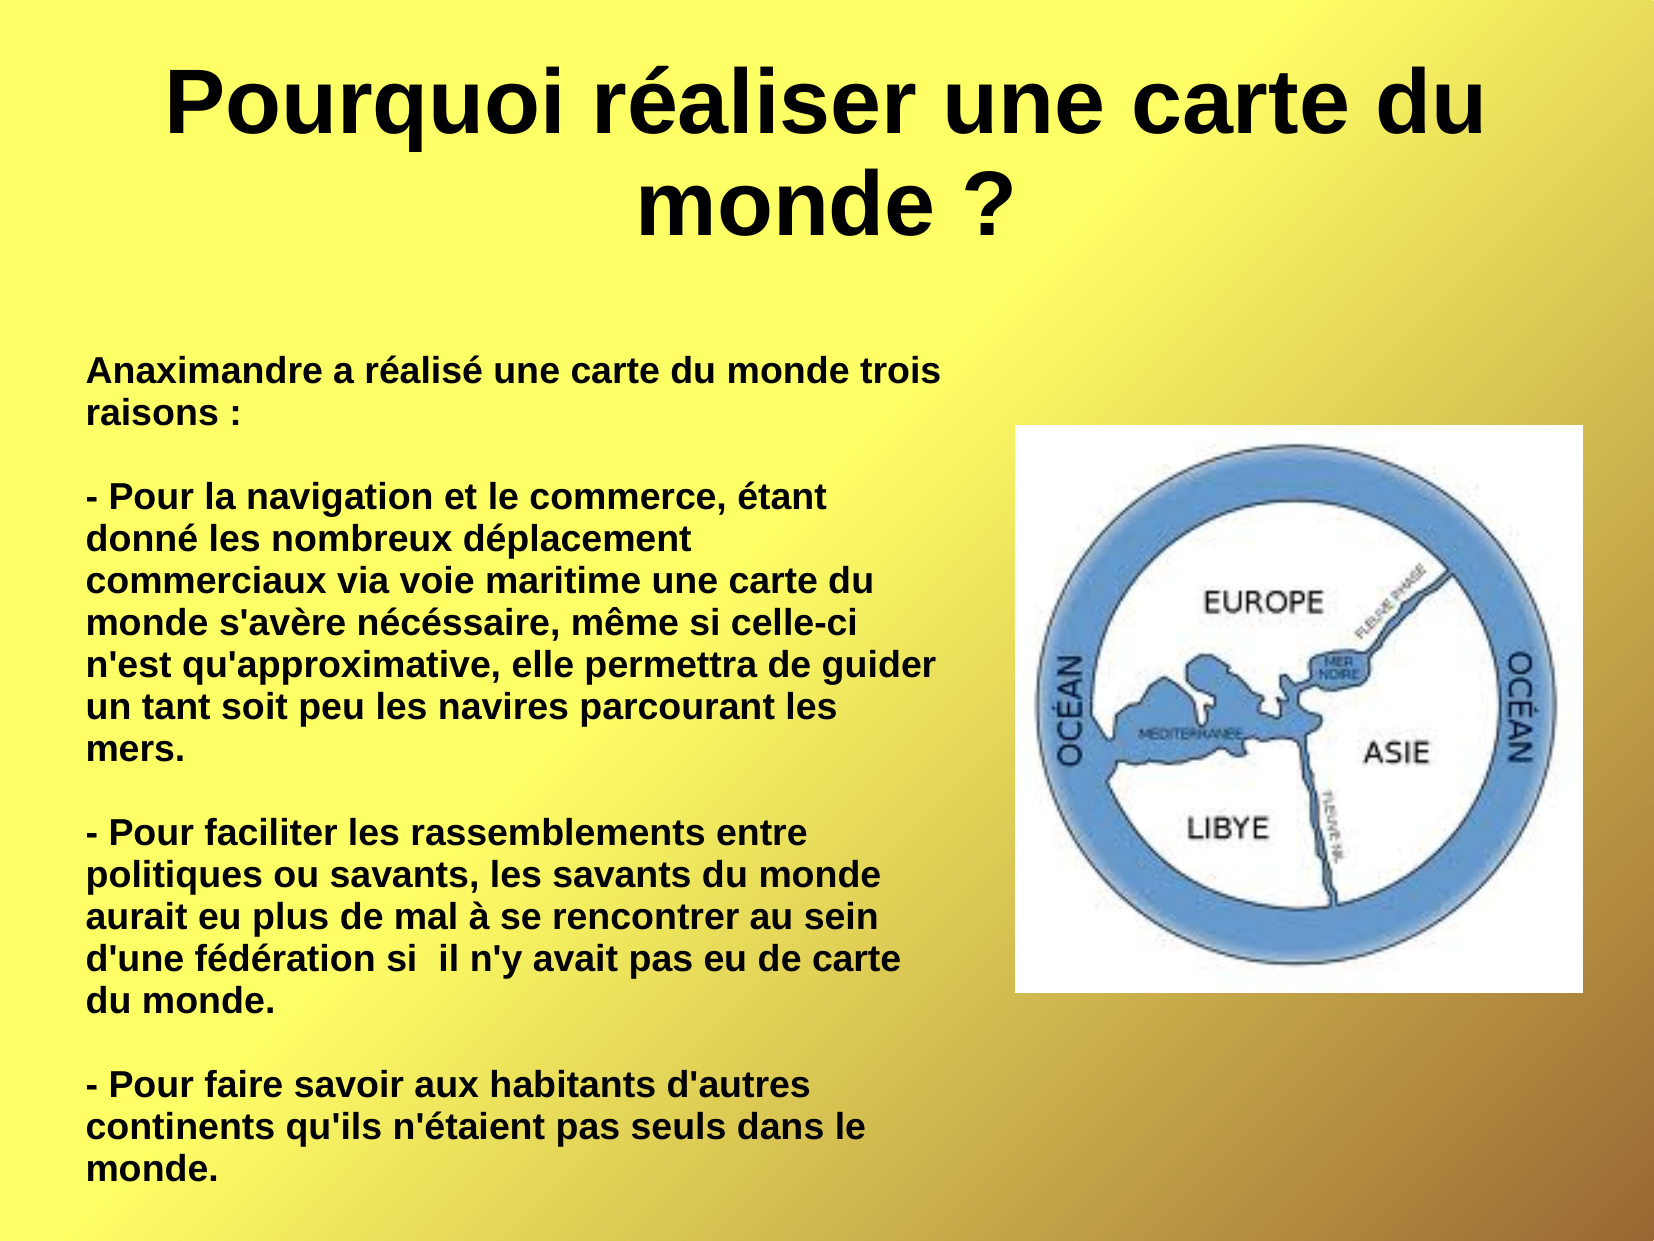

# Pourquoi réaliser une carte du monde ?
Anaximandre a réalisé une carte du monde trois raisons :
- Pour la navigation et le commerce, étant donné les nombreux déplacement commerciaux via voie maritime une carte du monde s'avère nécéssaire, même si celle-ci n'est qu'approximative, elle permettra de guider un tant soit peu les navires parcourant les mers.
- Pour faciliter les rassemblements entre politiques ou savants, les savants du monde aurait eu plus de mal à se rencontrer au sein d'une fédération si il n'y avait pas eu de carte du monde.
- Pour faire savoir aux habitants d'autres continents qu'ils n'étaient pas seuls dans le monde.